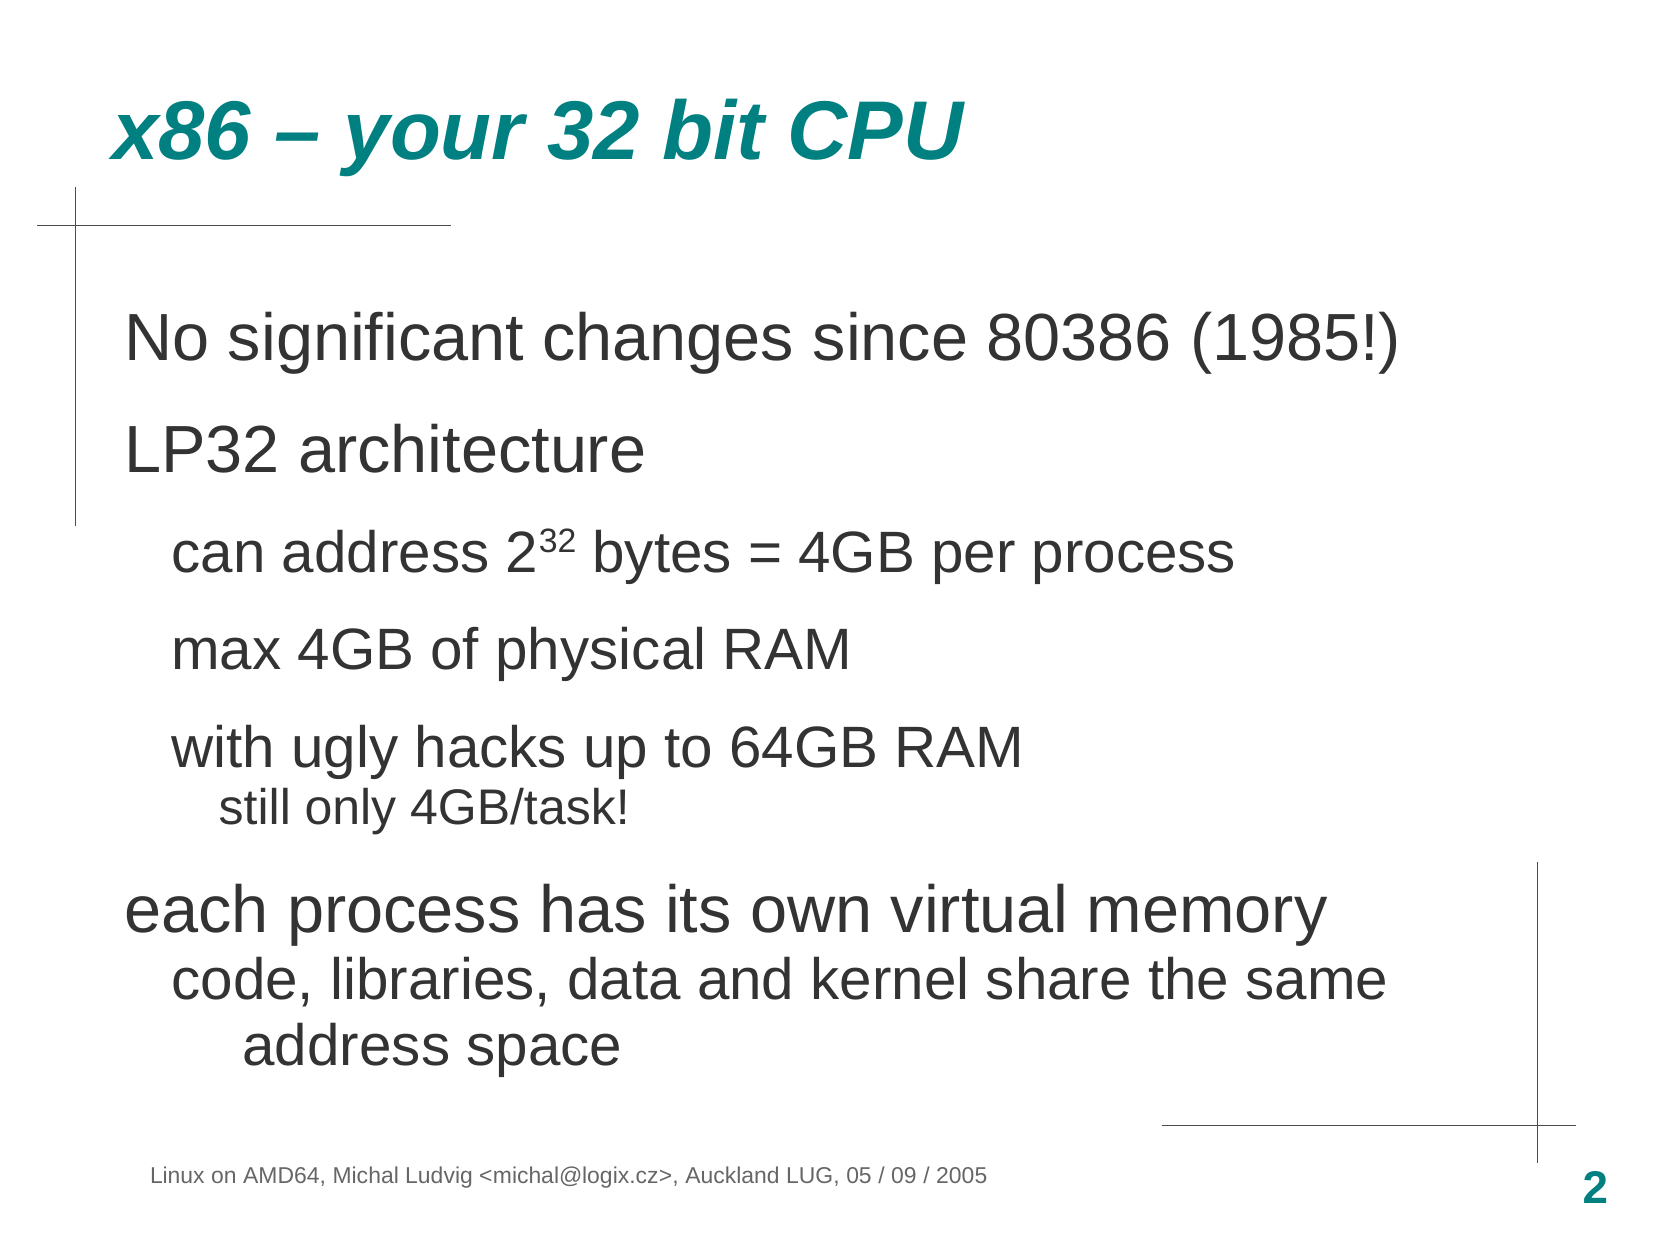

# x86 – your 32 bit CPU
No significant changes since 80386 (1985!)
LP32 architecture
can address 232 bytes = 4GB per process
max 4GB of physical RAM
with ugly hacks up to 64GB RAM
still only 4GB/task!
each process has its own virtual memory
code, libraries, data and kernel share the same address space